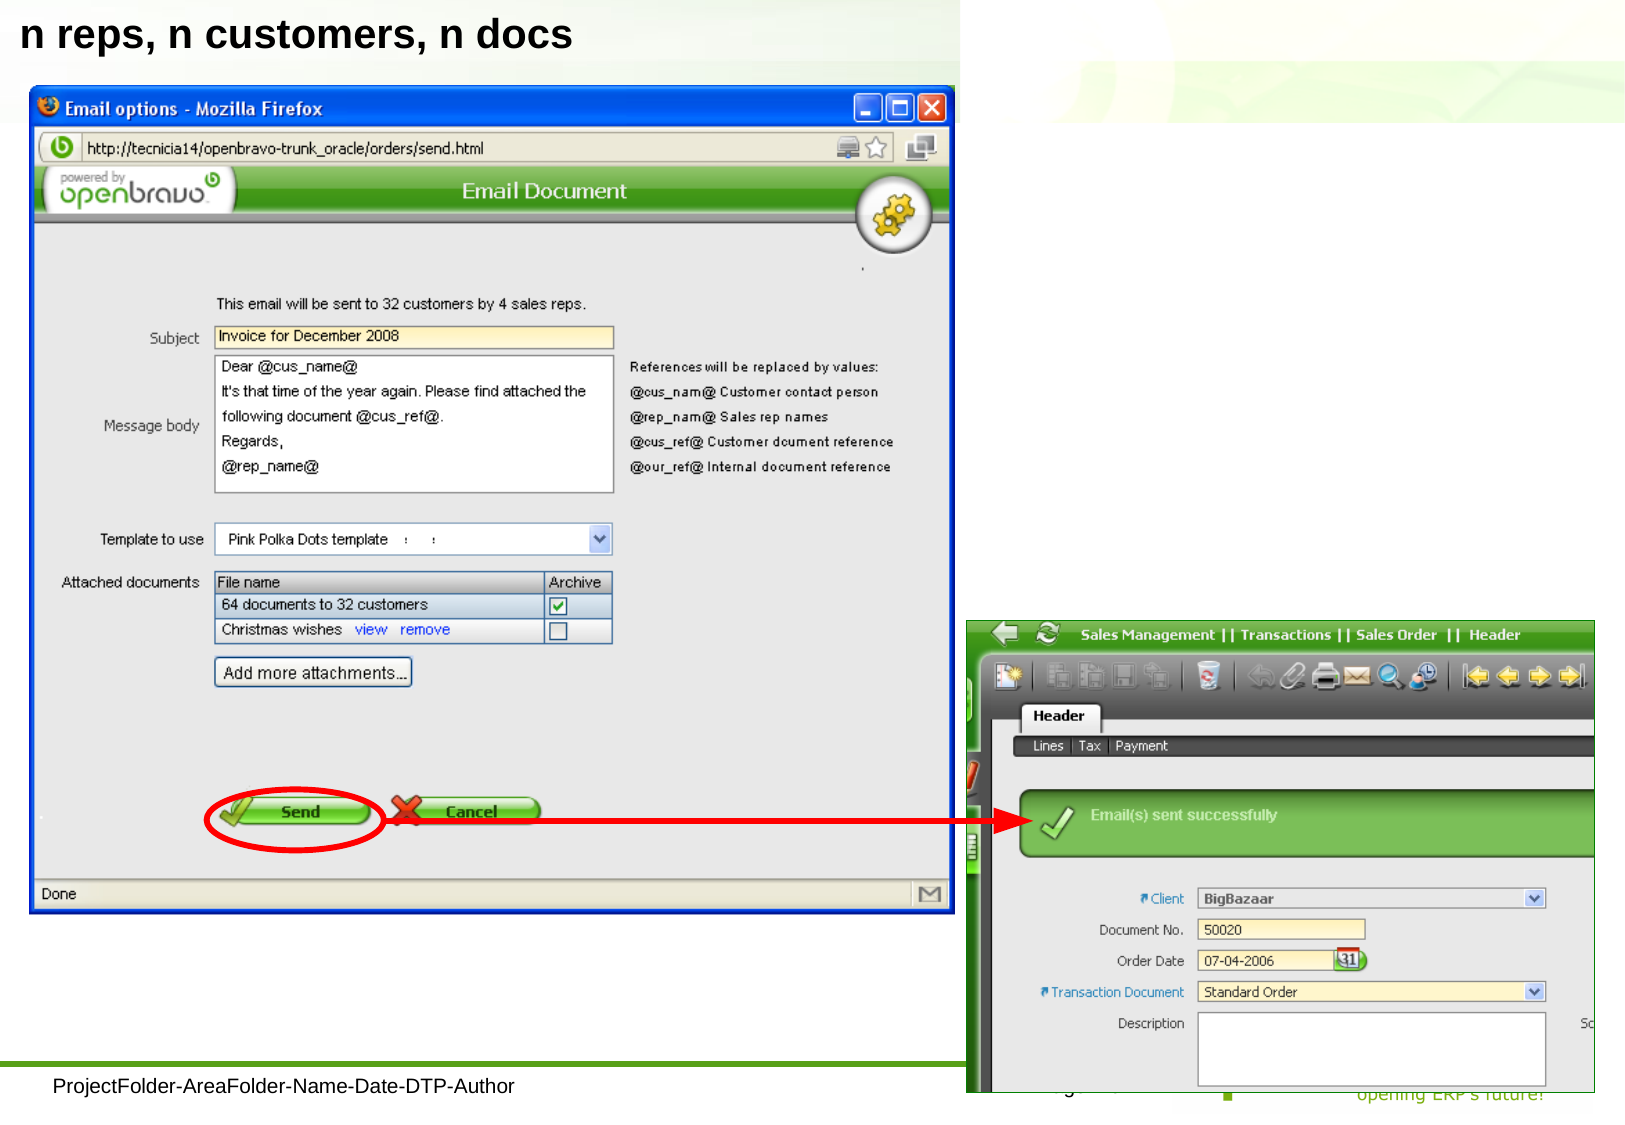

# n reps, n customers, n docs